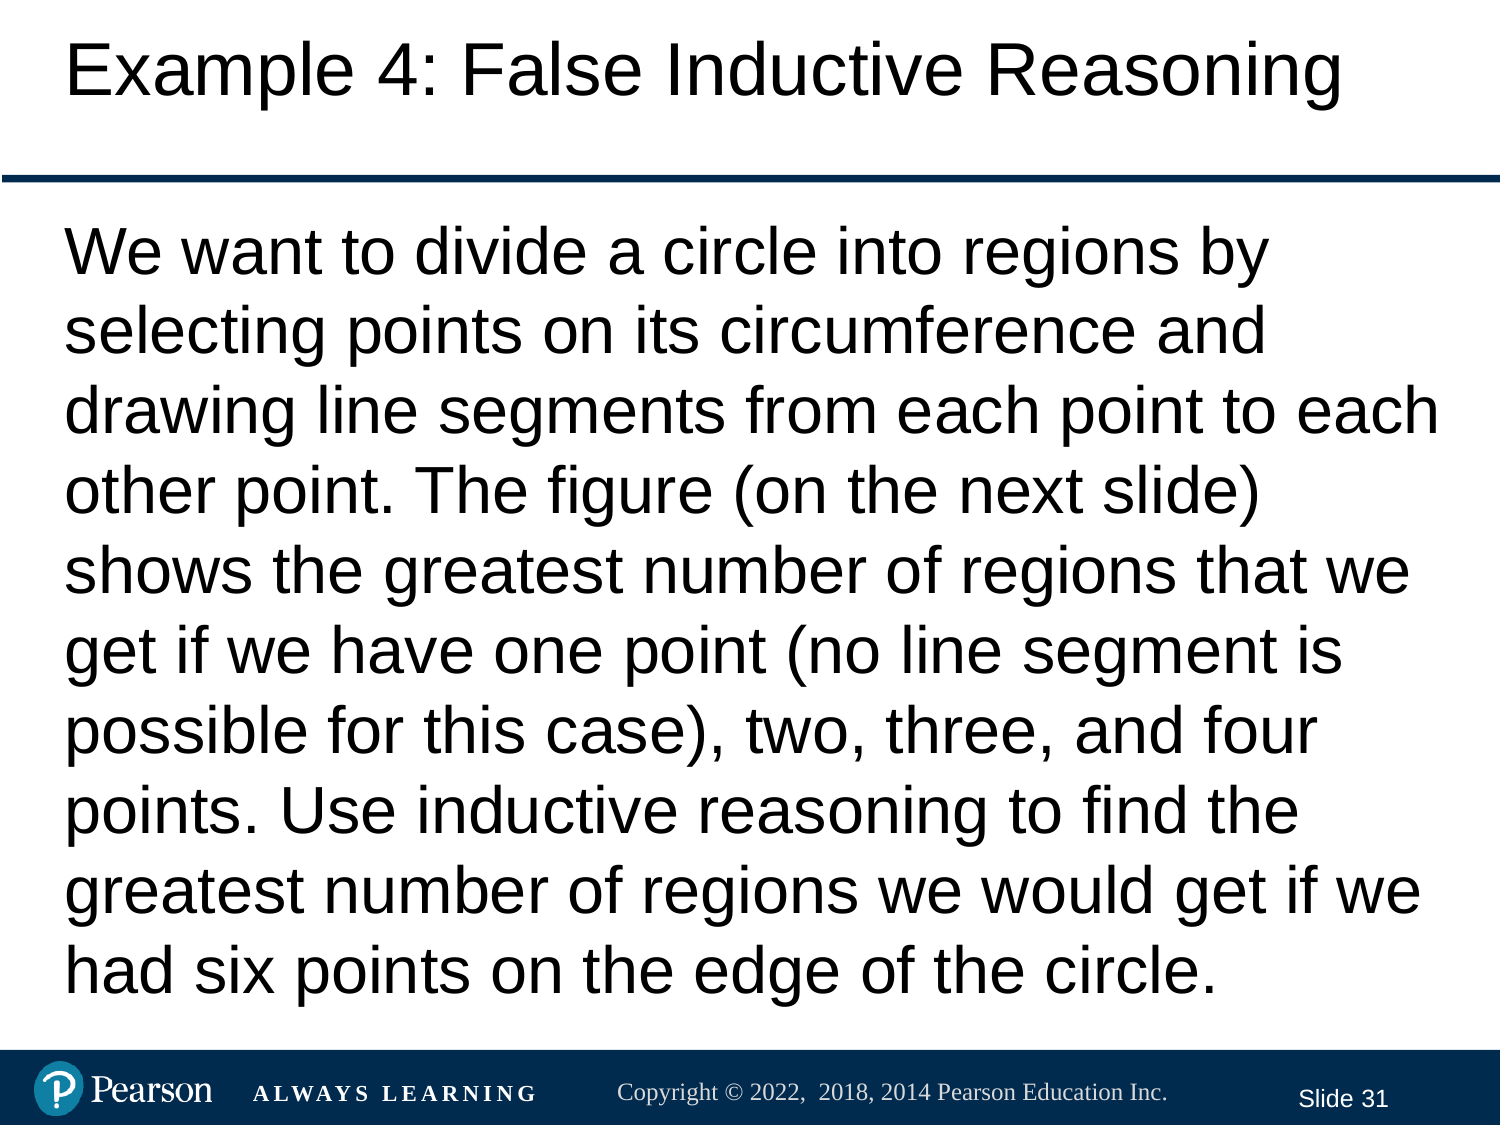

# Example 4: False Inductive Reasoning
We want to divide a circle into regions by selecting points on its circumference and drawing line segments from each point to each other point. The figure (on the next slide) shows the greatest number of regions that we get if we have one point (no line segment is possible for this case), two, three, and four points. Use inductive reasoning to find the greatest number of regions we would get if we had six points on the edge of the circle.